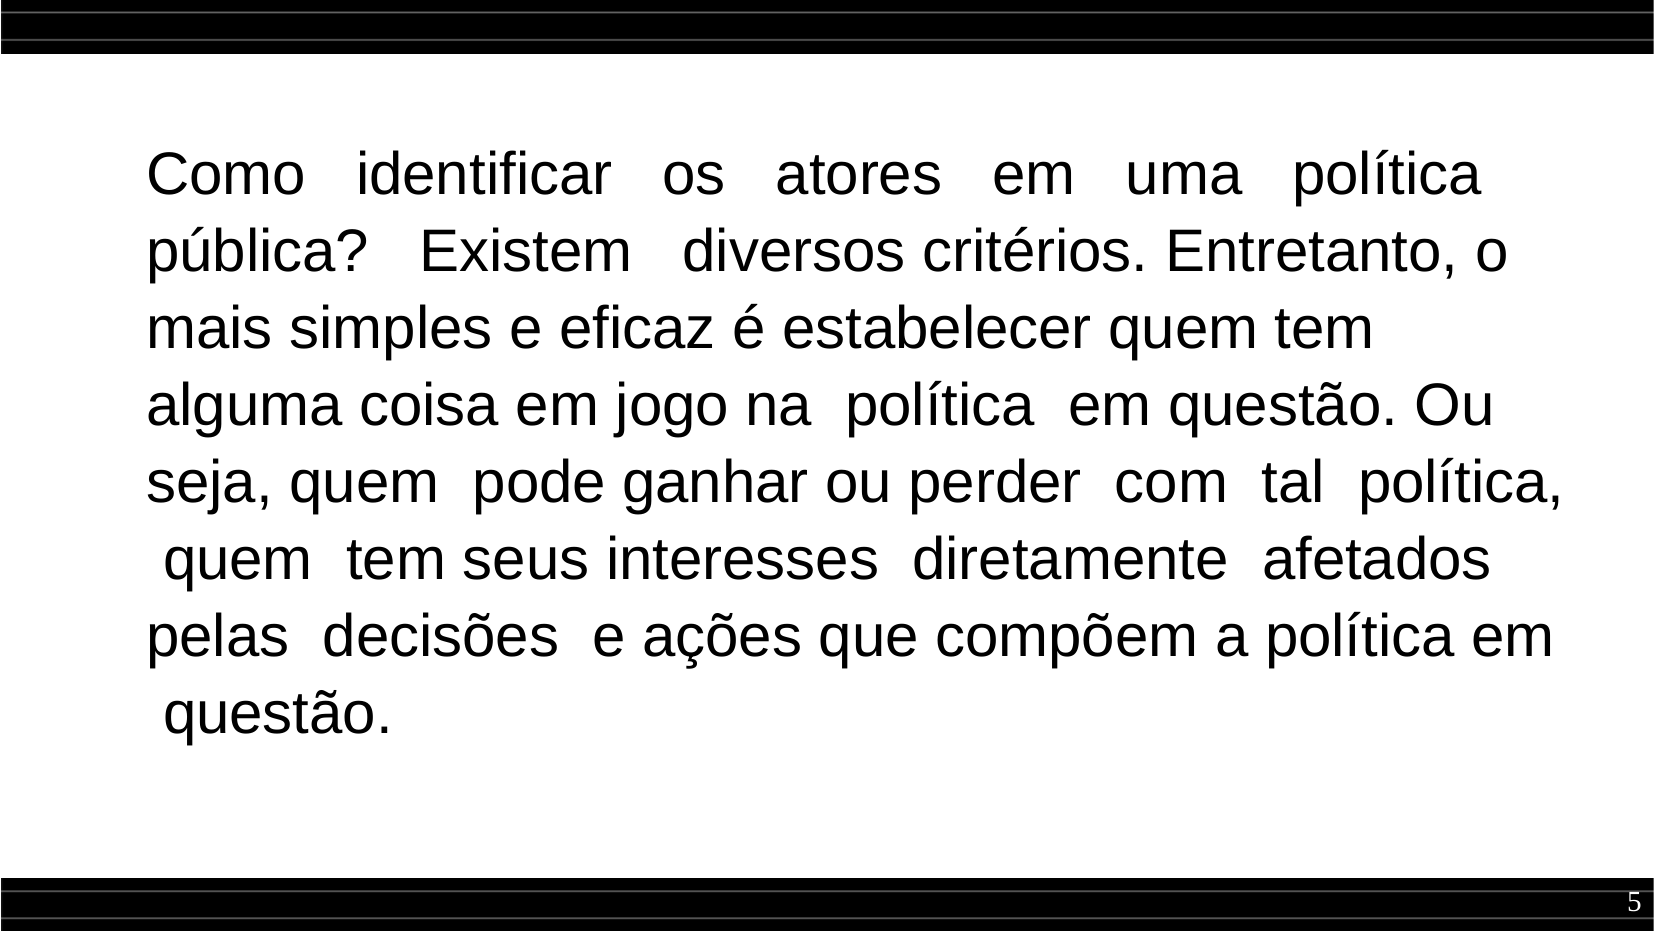

# Como identificar os atores em uma política pública? Existem diversos critérios. Entretanto, o mais simples e eficaz é estabelecer quem tem alguma coisa em jogo na política em questão. Ou seja, quem pode ganhar ou perder com tal política, quem tem seus interesses diretamente afetados pelas decisões e ações que compõem a política em questão.